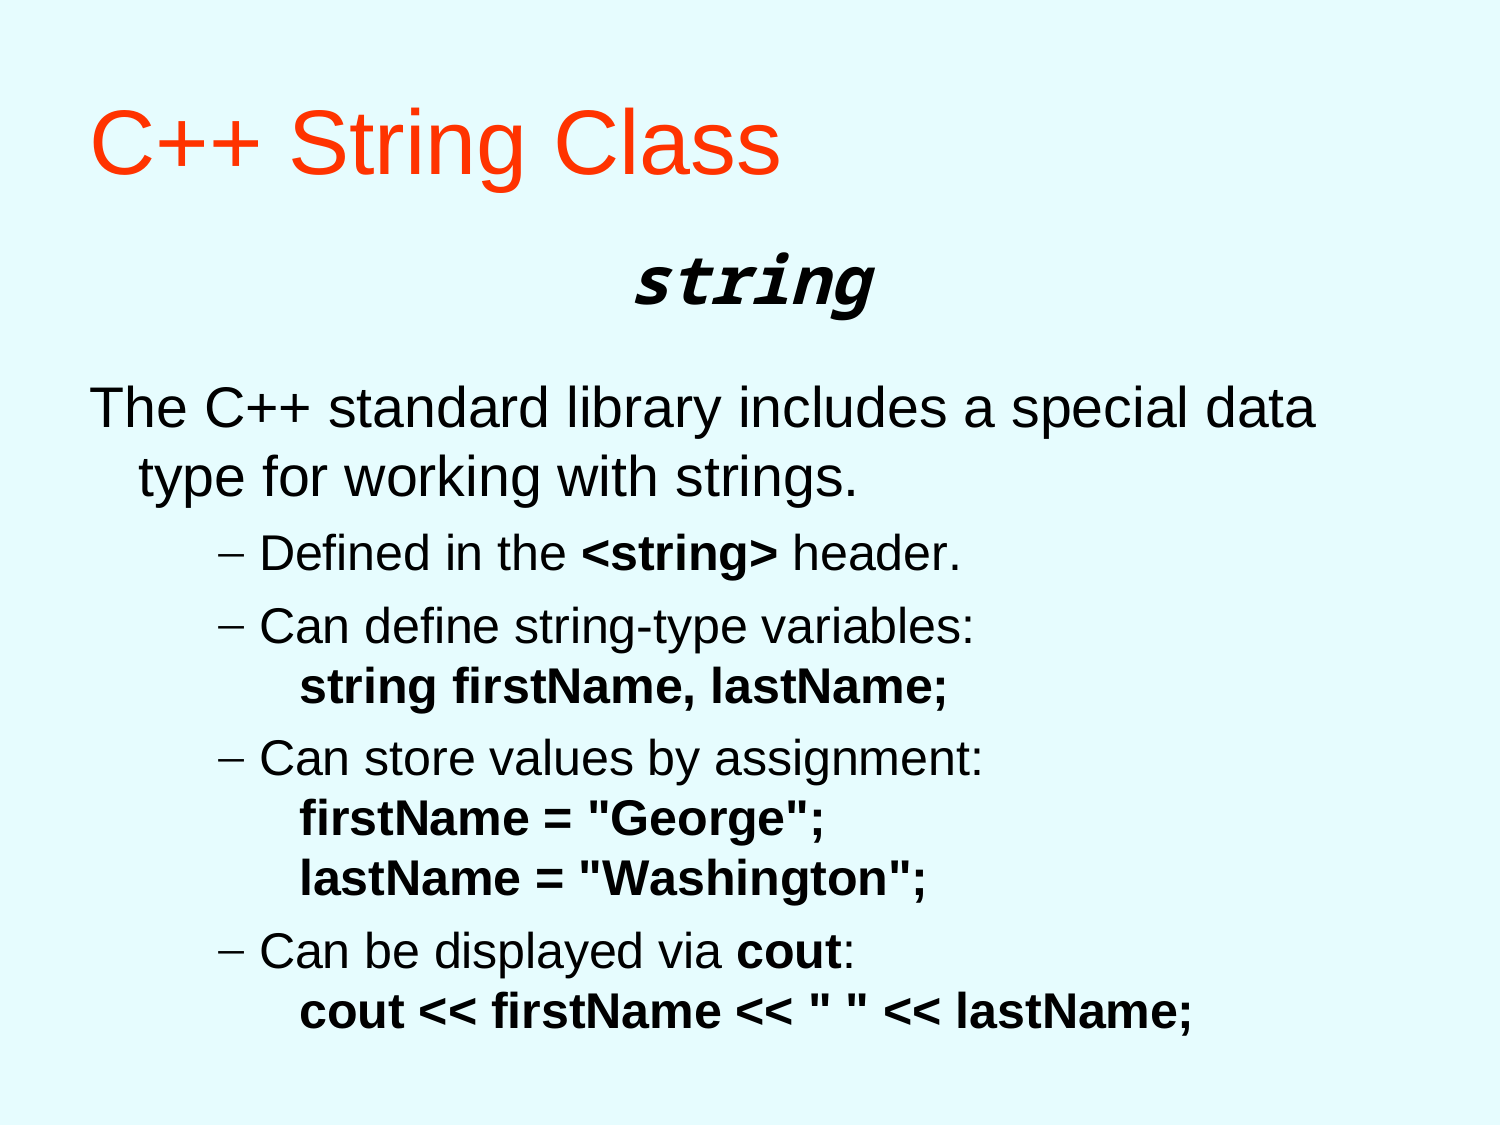

# C++ String Class
string
The C++ standard library includes a special data type for working with strings.
Defined in the <string> header.
Can define string-type variables:
string firstName, lastName;
Can store values by assignment:
firstName = "George";
lastName = "Washington";
Can be displayed via cout:
cout << firstName << " " << lastName;